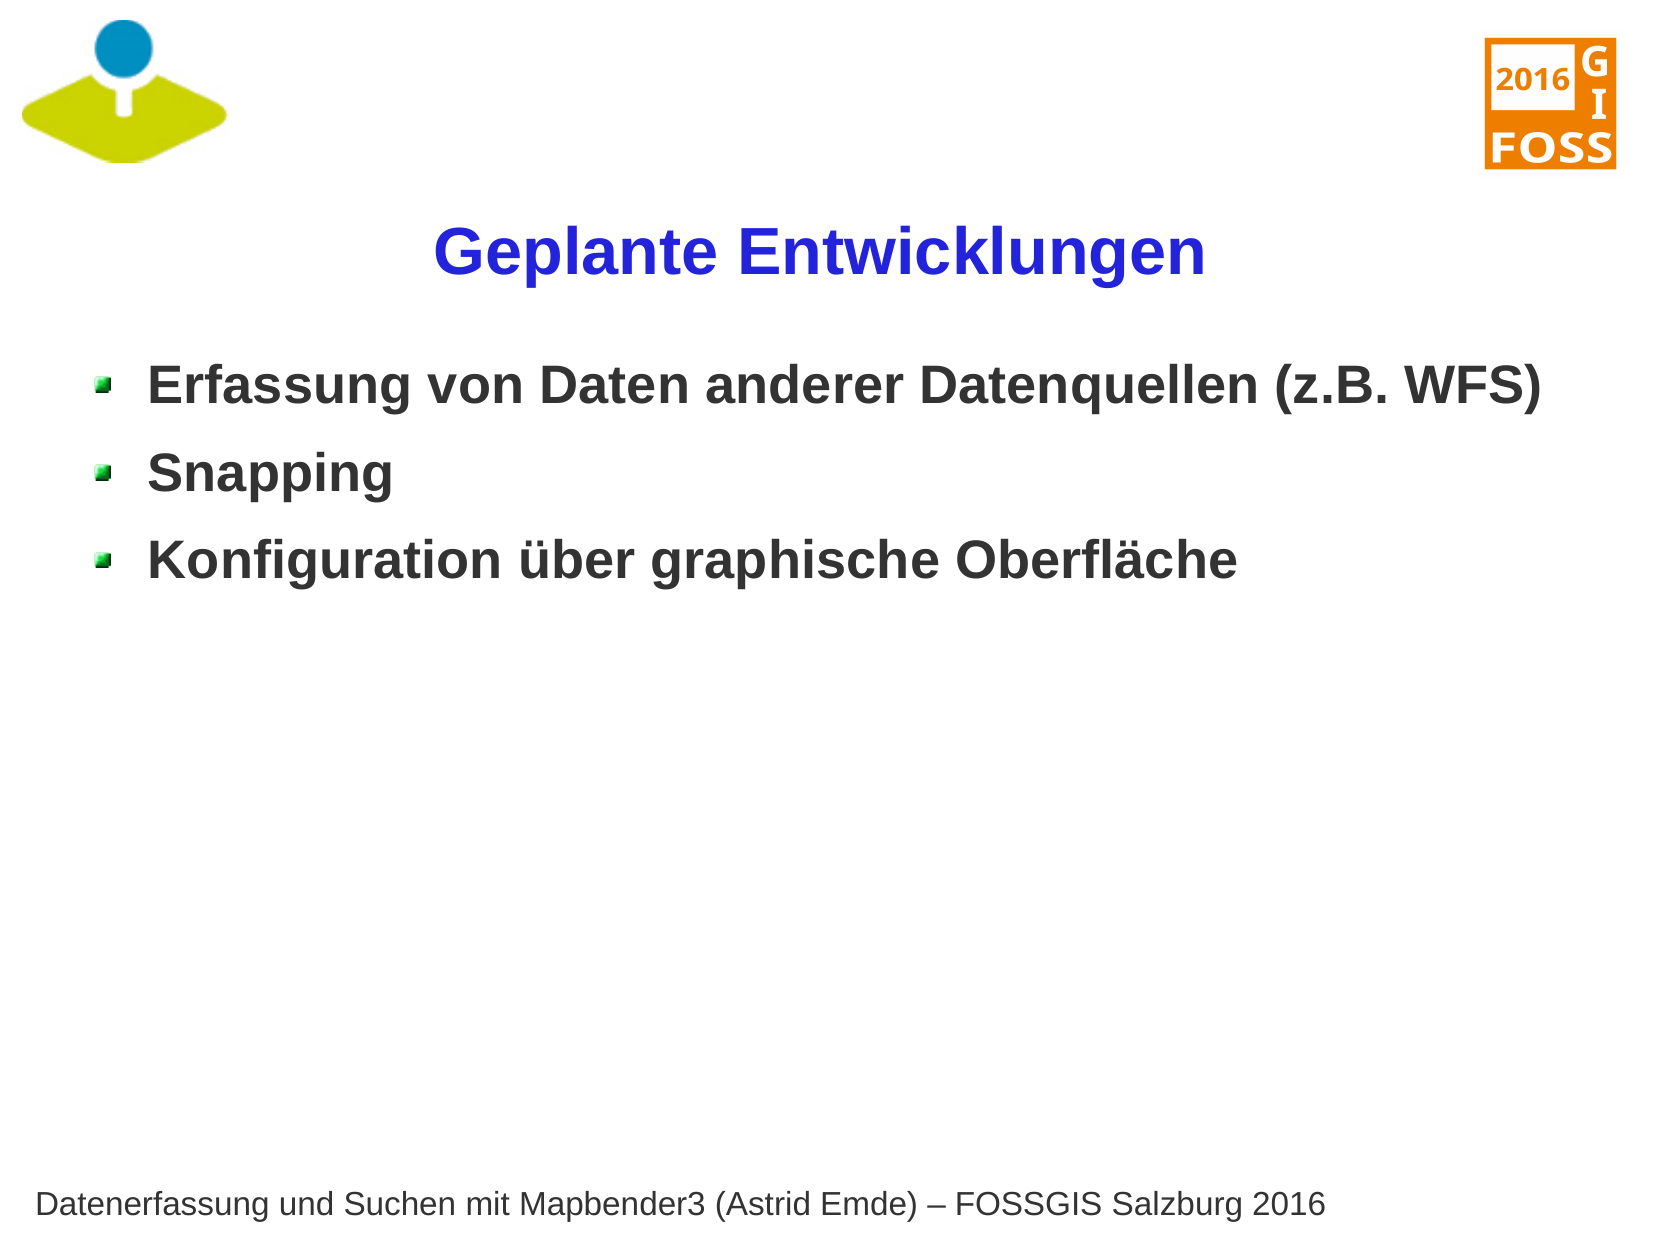

# Geplante Entwicklungen
Erfassung von Daten anderer Datenquellen (z.B. WFS)
Snapping
Konfiguration über graphische Oberfläche